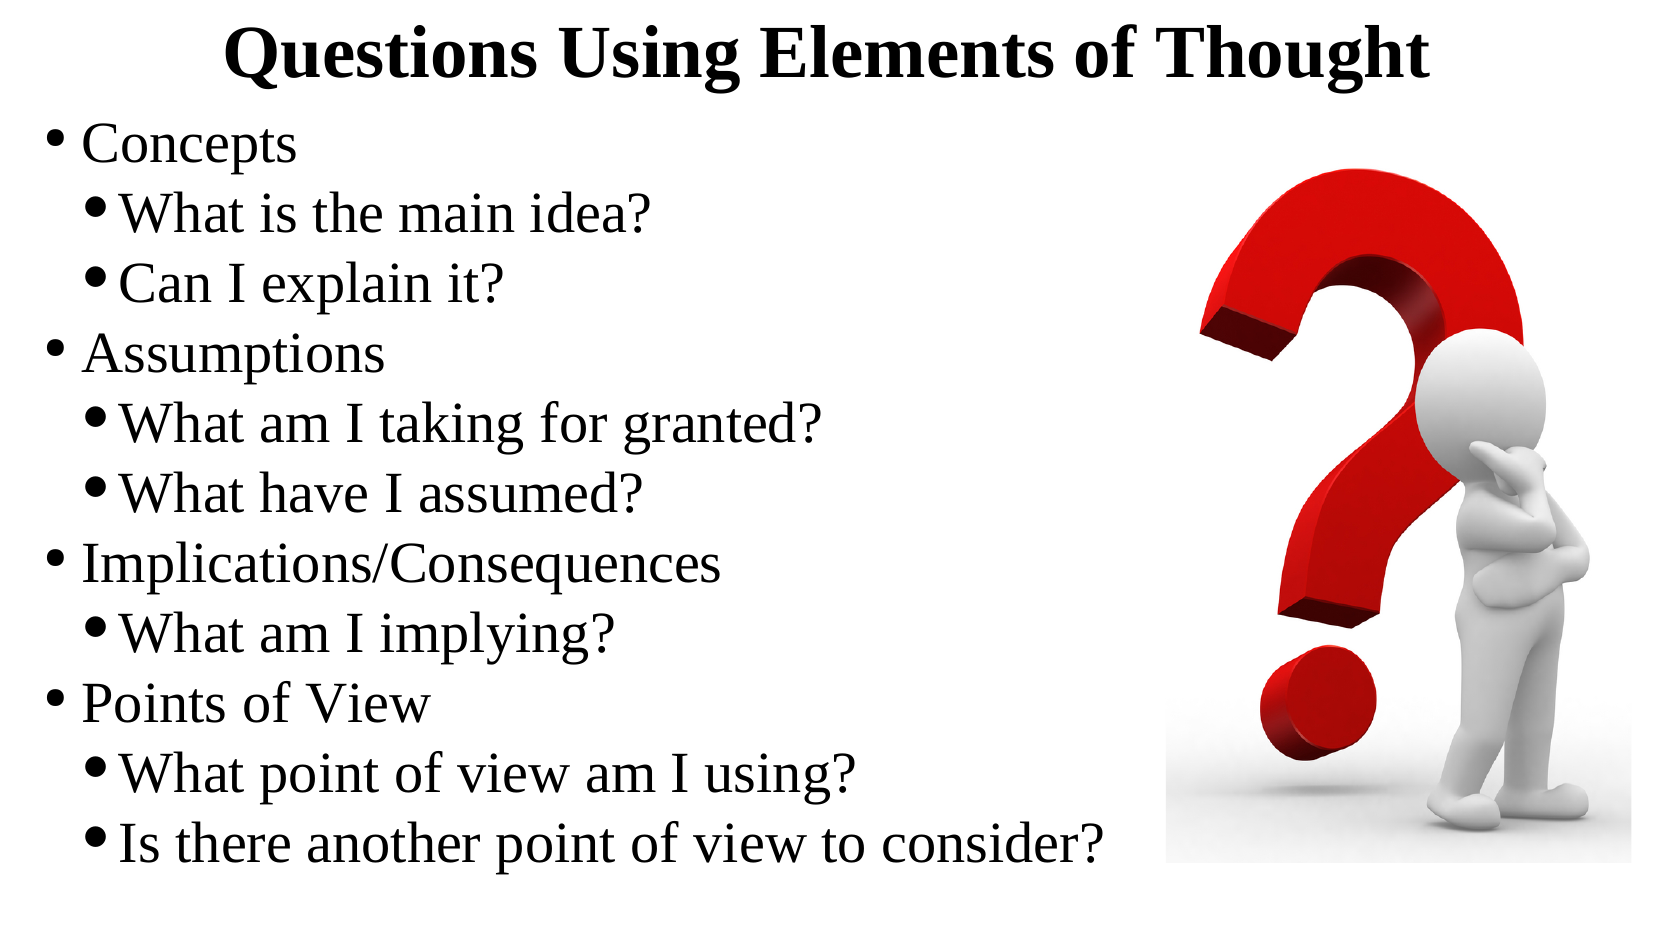

# Questions Using Elements of Thought
Concepts
What is the main idea?
Can I explain it?
Assumptions
What am I taking for granted?
What have I assumed?
Implications/Consequences
What am I implying?
Points of View
What point of view am I using?
Is there another point of view to consider?